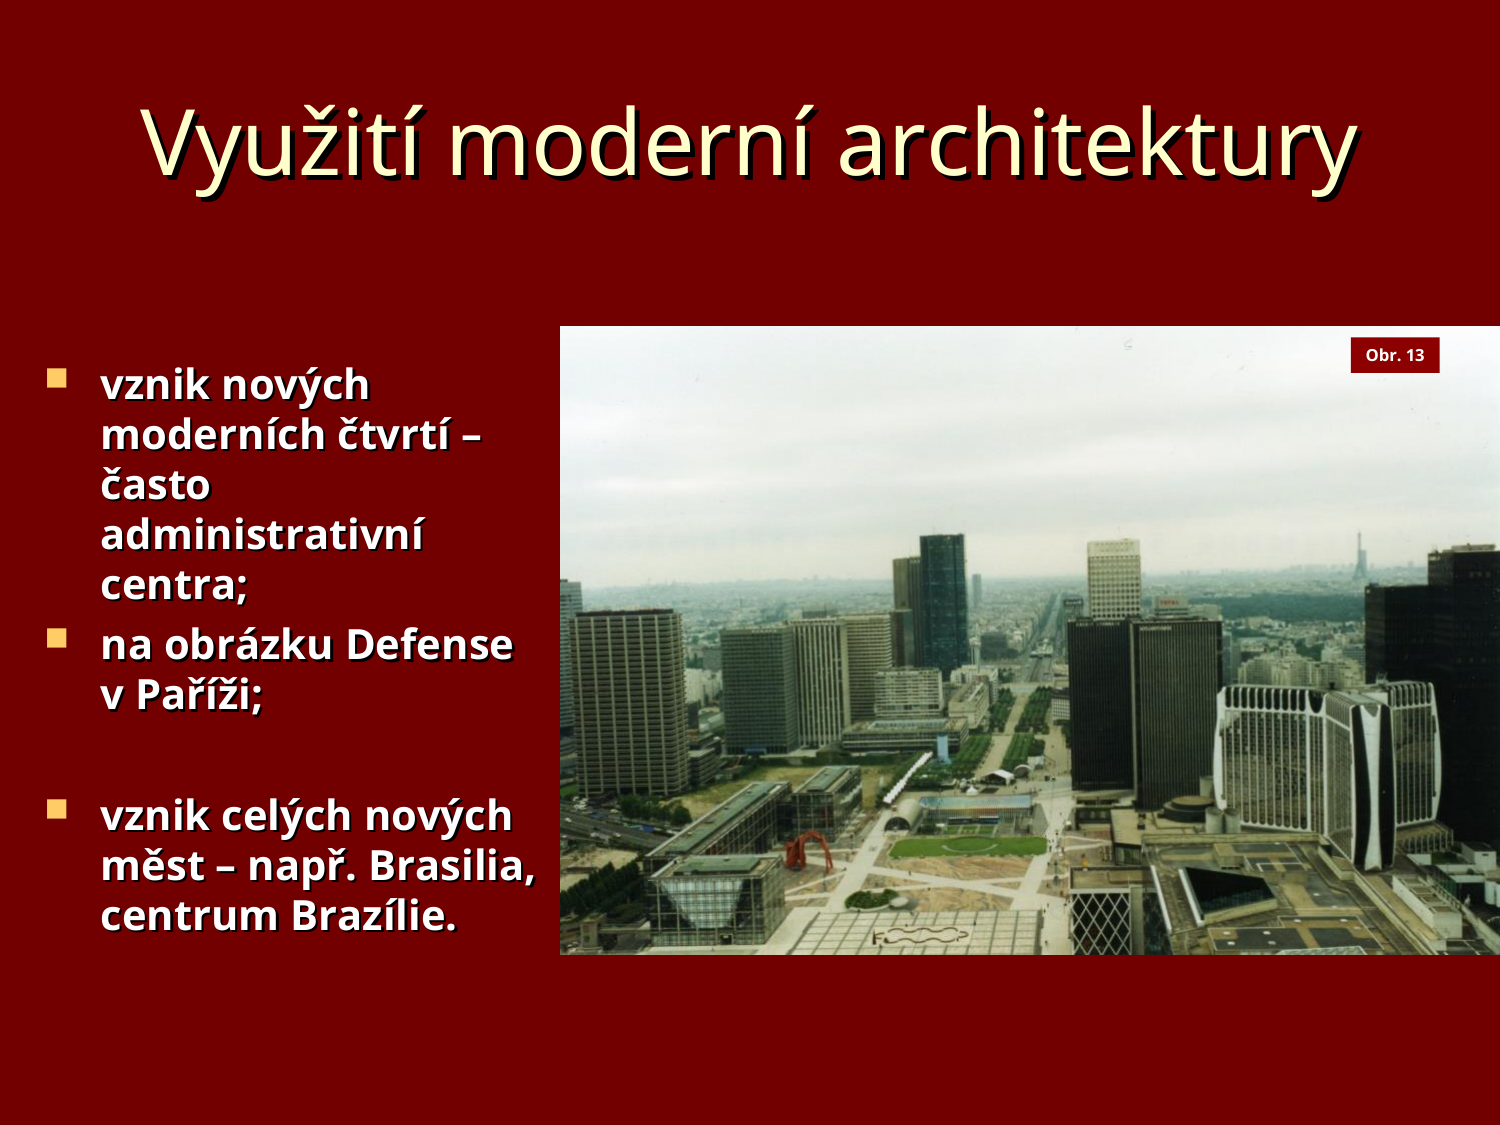

# Využití moderní architektury
Obr. 13
vznik nových moderních čtvrtí – často administrativní centra;
na obrázku Defense v Paříži;
vznik celých nových měst – např. Brasilia, centrum Brazílie.